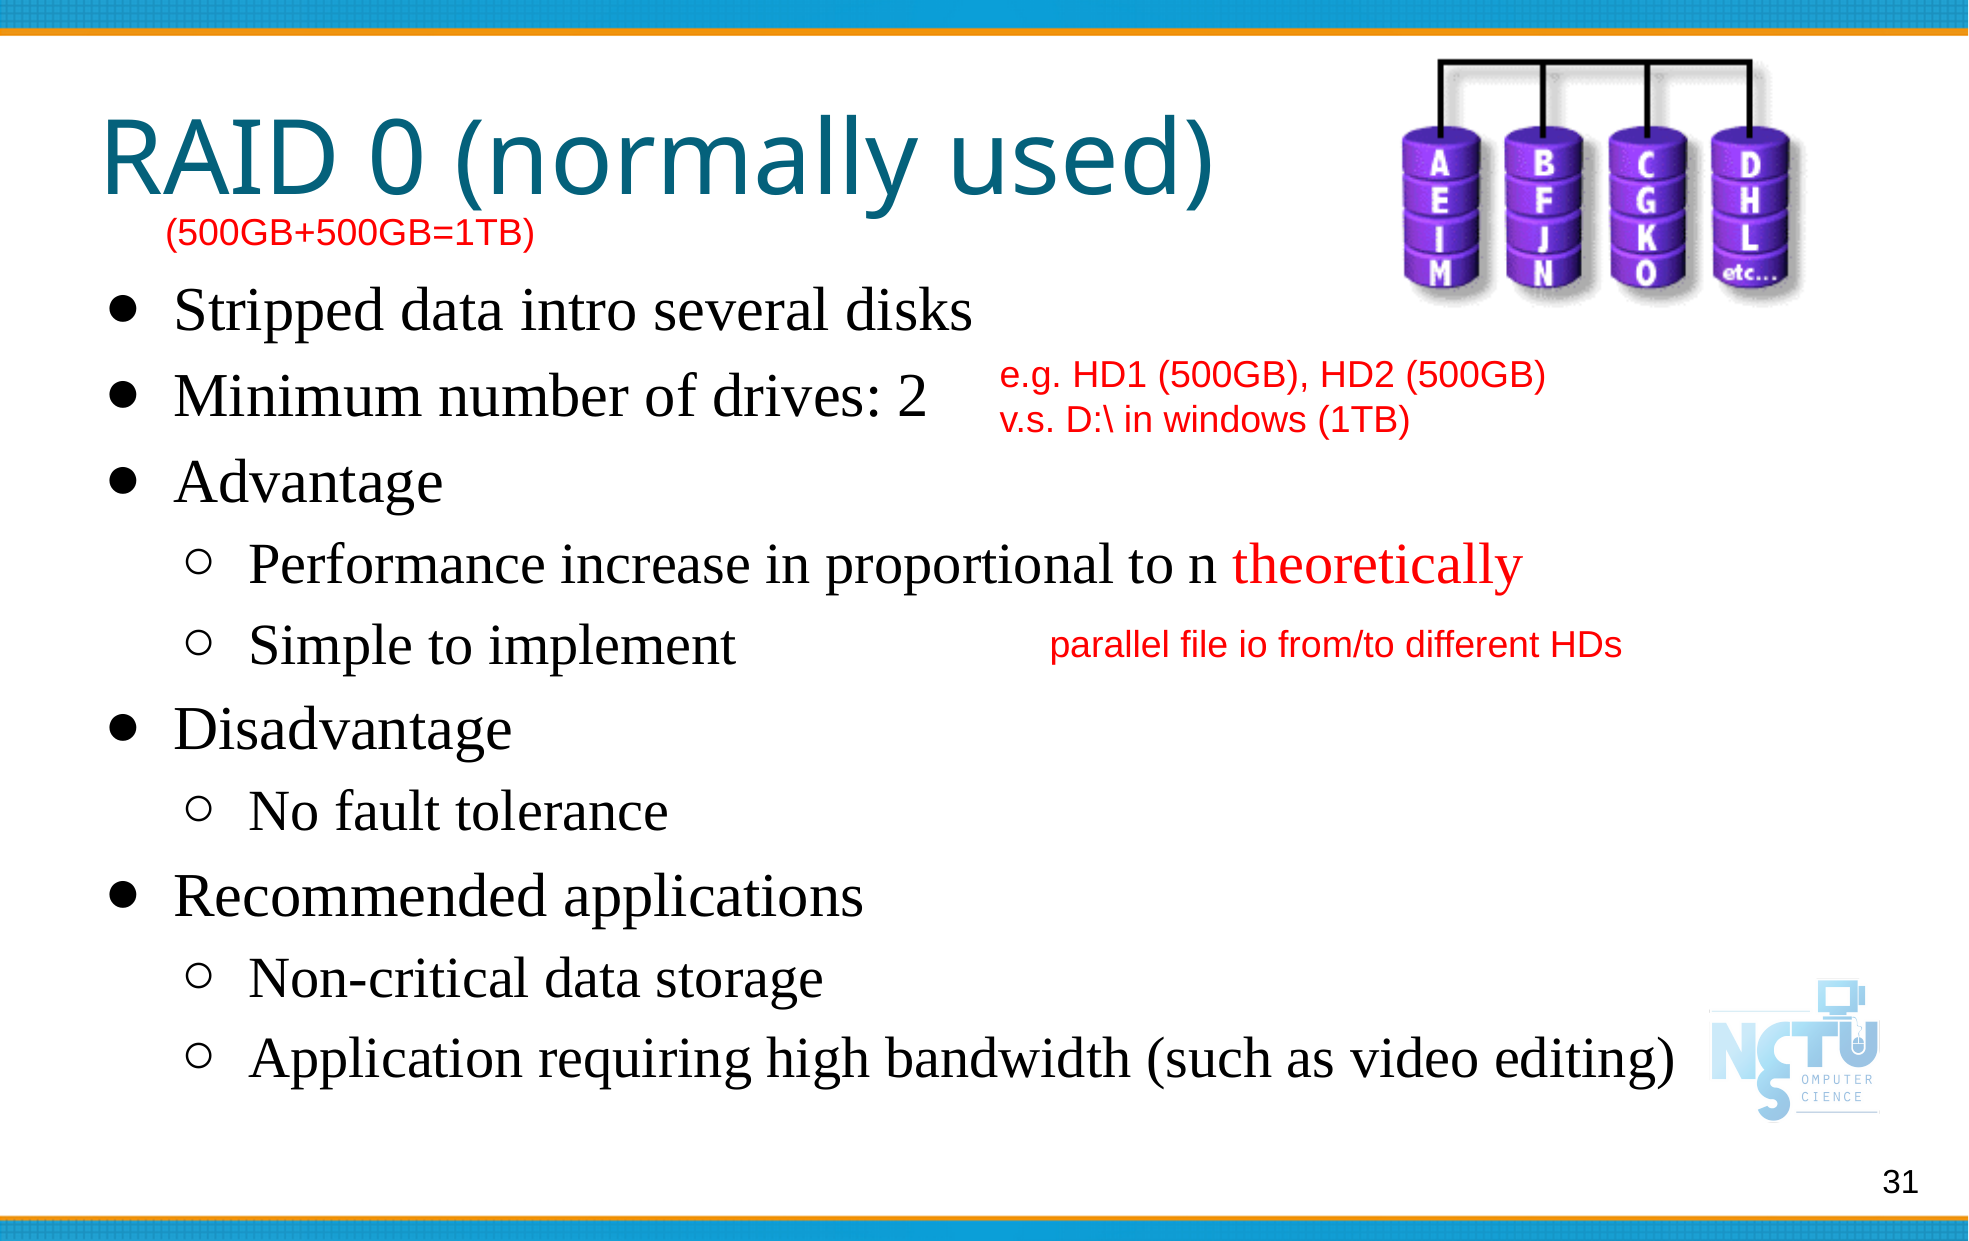

# RAID 0 (normally used)
(500GB+500GB=1TB)
Stripped data intro several disks
Minimum number of drives: 2
Advantage
Performance increase in proportional to n theoretically
Simple to implement
Disadvantage
No fault tolerance
Recommended applications
Non-critical data storage
Application requiring high bandwidth (such as video editing)
e.g. HD1 (500GB), HD2 (500GB)
v.s. D:\ in windows (1TB)
parallel file io from/to different HDs